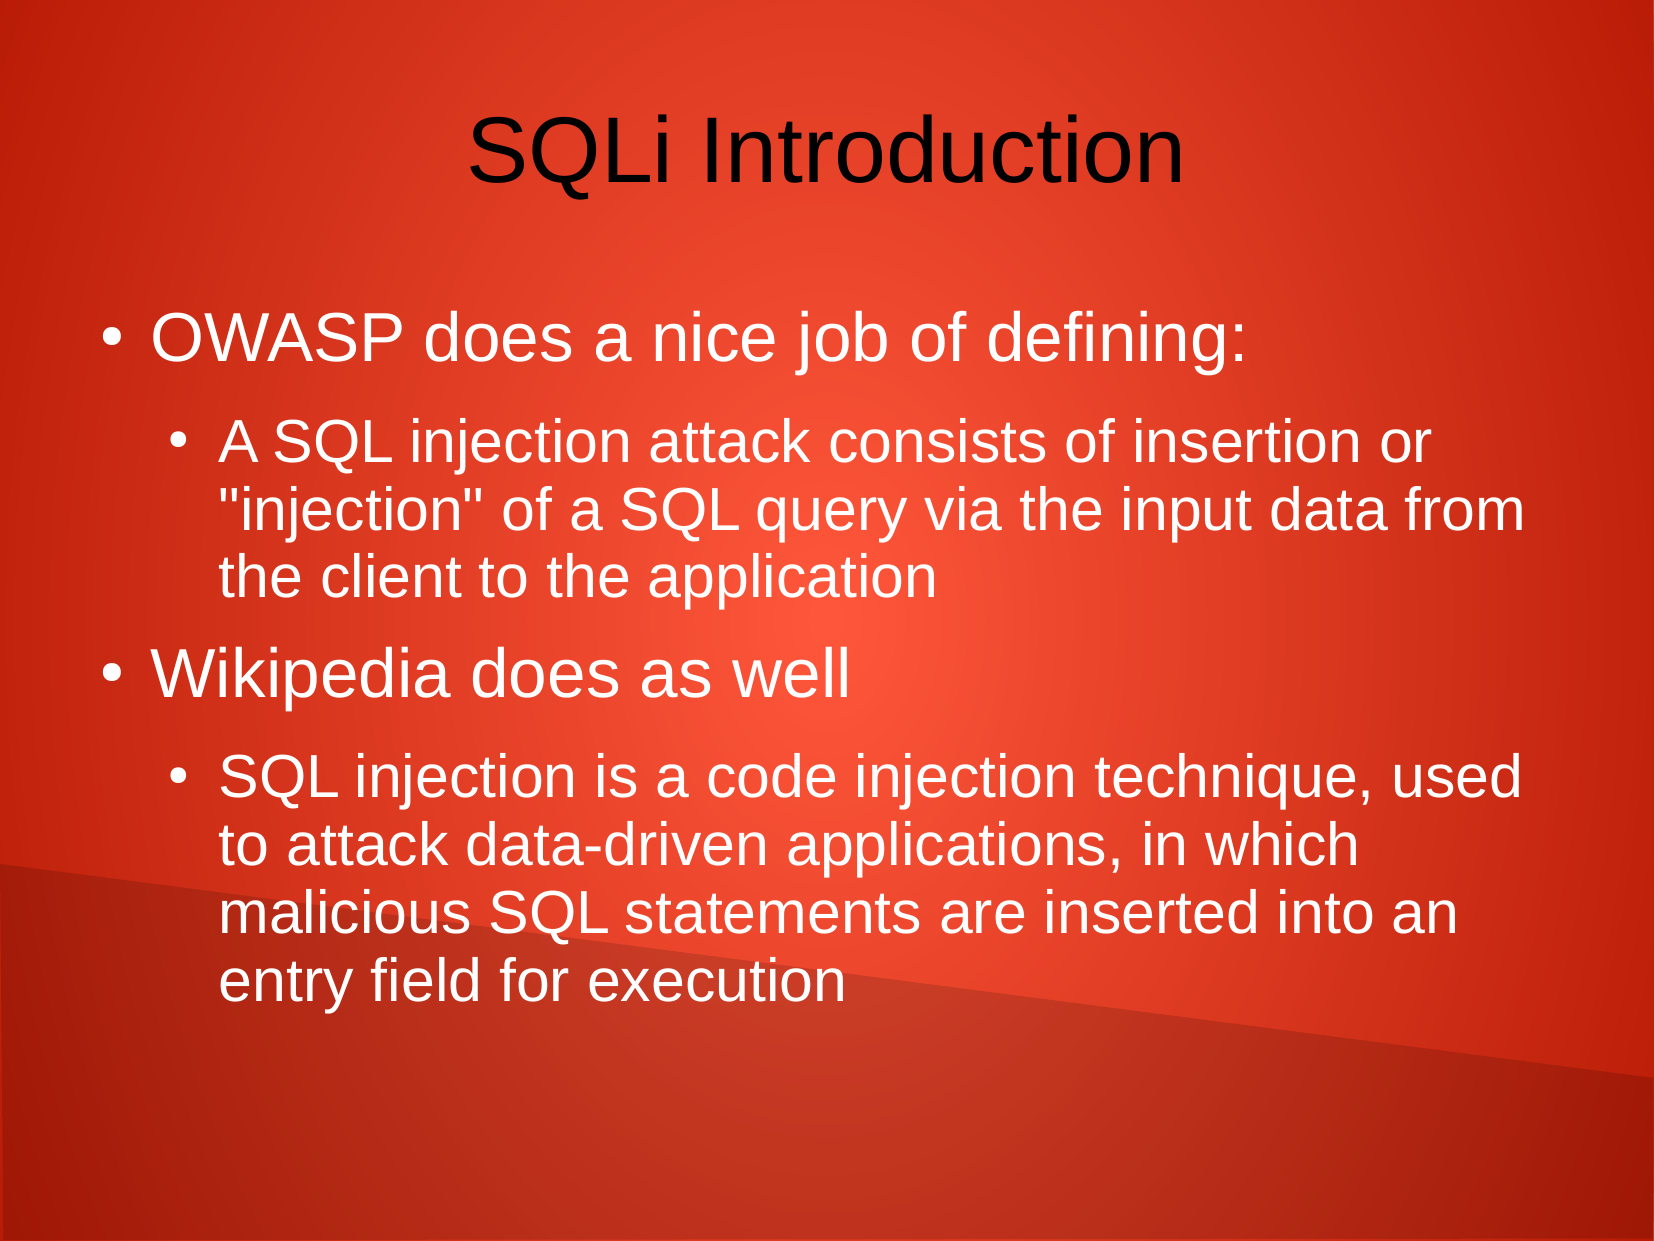

# SQLi Introduction
OWASP does a nice job of defining:
A SQL injection attack consists of insertion or "injection" of a SQL query via the input data from the client to the application
Wikipedia does as well
SQL injection is a code injection technique, used to attack data-driven applications, in which malicious SQL statements are inserted into an entry field for execution